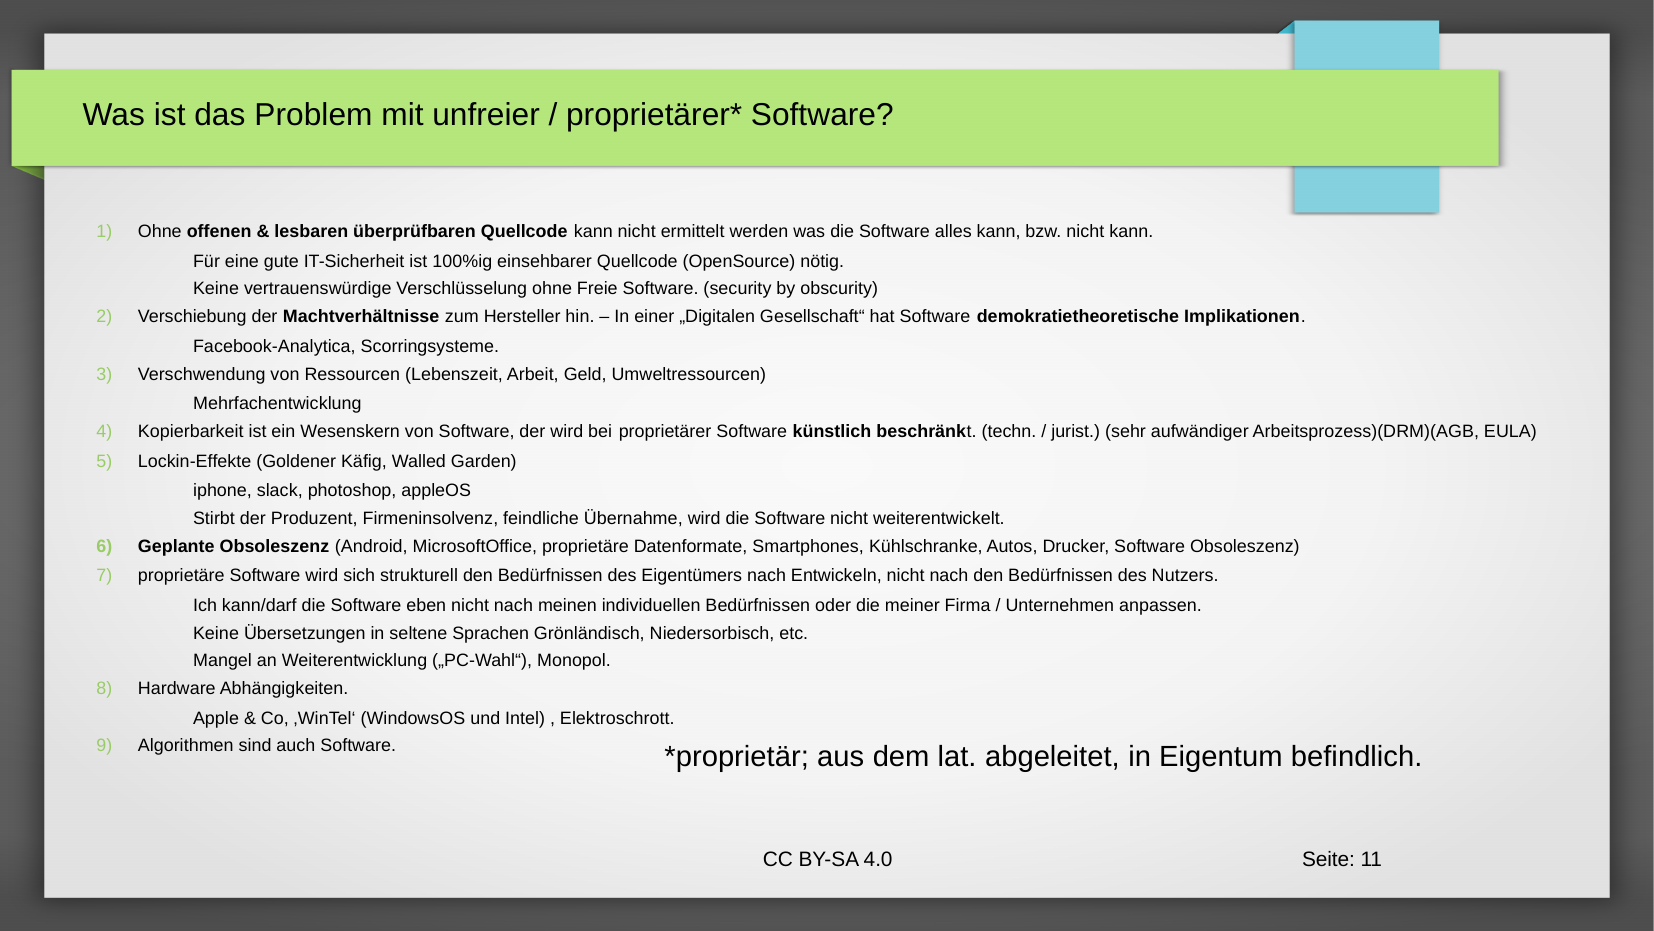

# Was ist das Problem mit unfreier / proprietärer* Software?
Ohne offenen & lesbaren überprüfbaren Quellcode kann nicht ermittelt werden was die Software alles kann, bzw. nicht kann.
Für eine gute IT-Sicherheit ist 100%ig einsehbarer Quellcode (OpenSource) nötig.
Keine vertrauenswürdige Verschlüsselung ohne Freie Software. (security by obscurity)
Verschiebung der Machtverhältnisse zum Hersteller hin. – In einer „Digitalen Gesellschaft“ hat Software demokratietheoretische Implikationen.
Facebook-Analytica, Scorringsysteme.
Verschwendung von Ressourcen (Lebenszeit, Arbeit, Geld, Umweltressourcen)
Mehrfachentwicklung
Kopierbarkeit ist ein Wesenskern von Software, der wird bei proprietärer Software künstlich beschränkt. (techn. / jurist.) (sehr aufwändiger Arbeitsprozess)(DRM)(AGB, EULA)
Lockin-Effekte (Goldener Käfig, Walled Garden)
iphone, slack, photoshop, appleOS
Stirbt der Produzent, Firmeninsolvenz, feindliche Übernahme, wird die Software nicht weiterentwickelt.
Geplante Obsoleszenz (Android, MicrosoftOffice, proprietäre Datenformate, Smartphones, Kühlschranke, Autos, Drucker, Software Obsoleszenz)
proprietäre Software wird sich strukturell den Bedürfnissen des Eigentümers nach Entwickeln, nicht nach den Bedürfnissen des Nutzers.
Ich kann/darf die Software eben nicht nach meinen individuellen Bedürfnissen oder die meiner Firma / Unternehmen anpassen.
Keine Übersetzungen in seltene Sprachen Grönländisch, Niedersorbisch, etc.
Mangel an Weiterentwicklung („PC-Wahl“), Monopol.
Hardware Abhängigkeiten.
Apple & Co, ‚WinTel‘ (WindowsOS und Intel) , Elektroschrott.
Algorithmen sind auch Software.
*proprietär; aus dem lat. abgeleitet, in Eigentum befindlich.